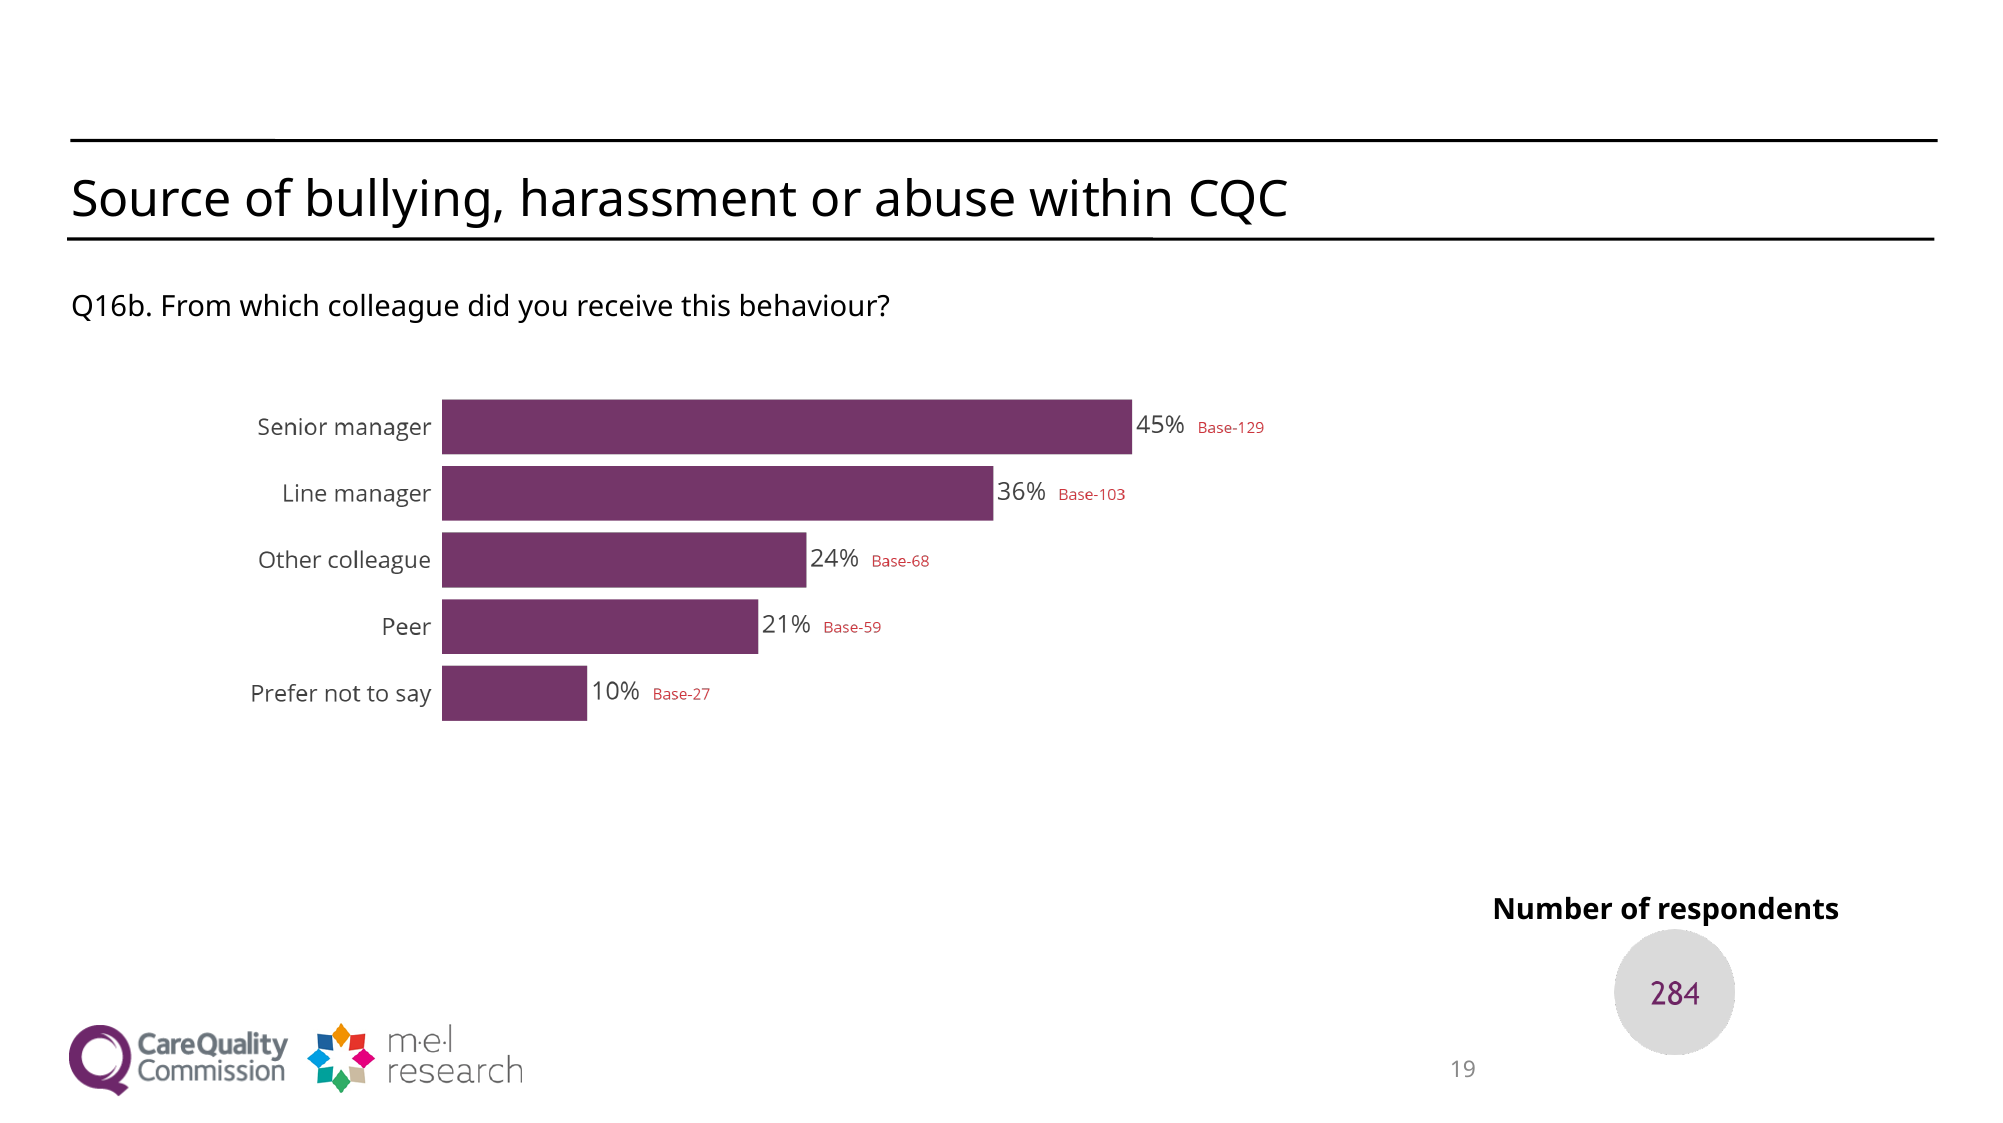

# Source of bullying, harassment or abuse within CQC
Q16b. From which colleague did you receive this behaviour?
Number of respondents